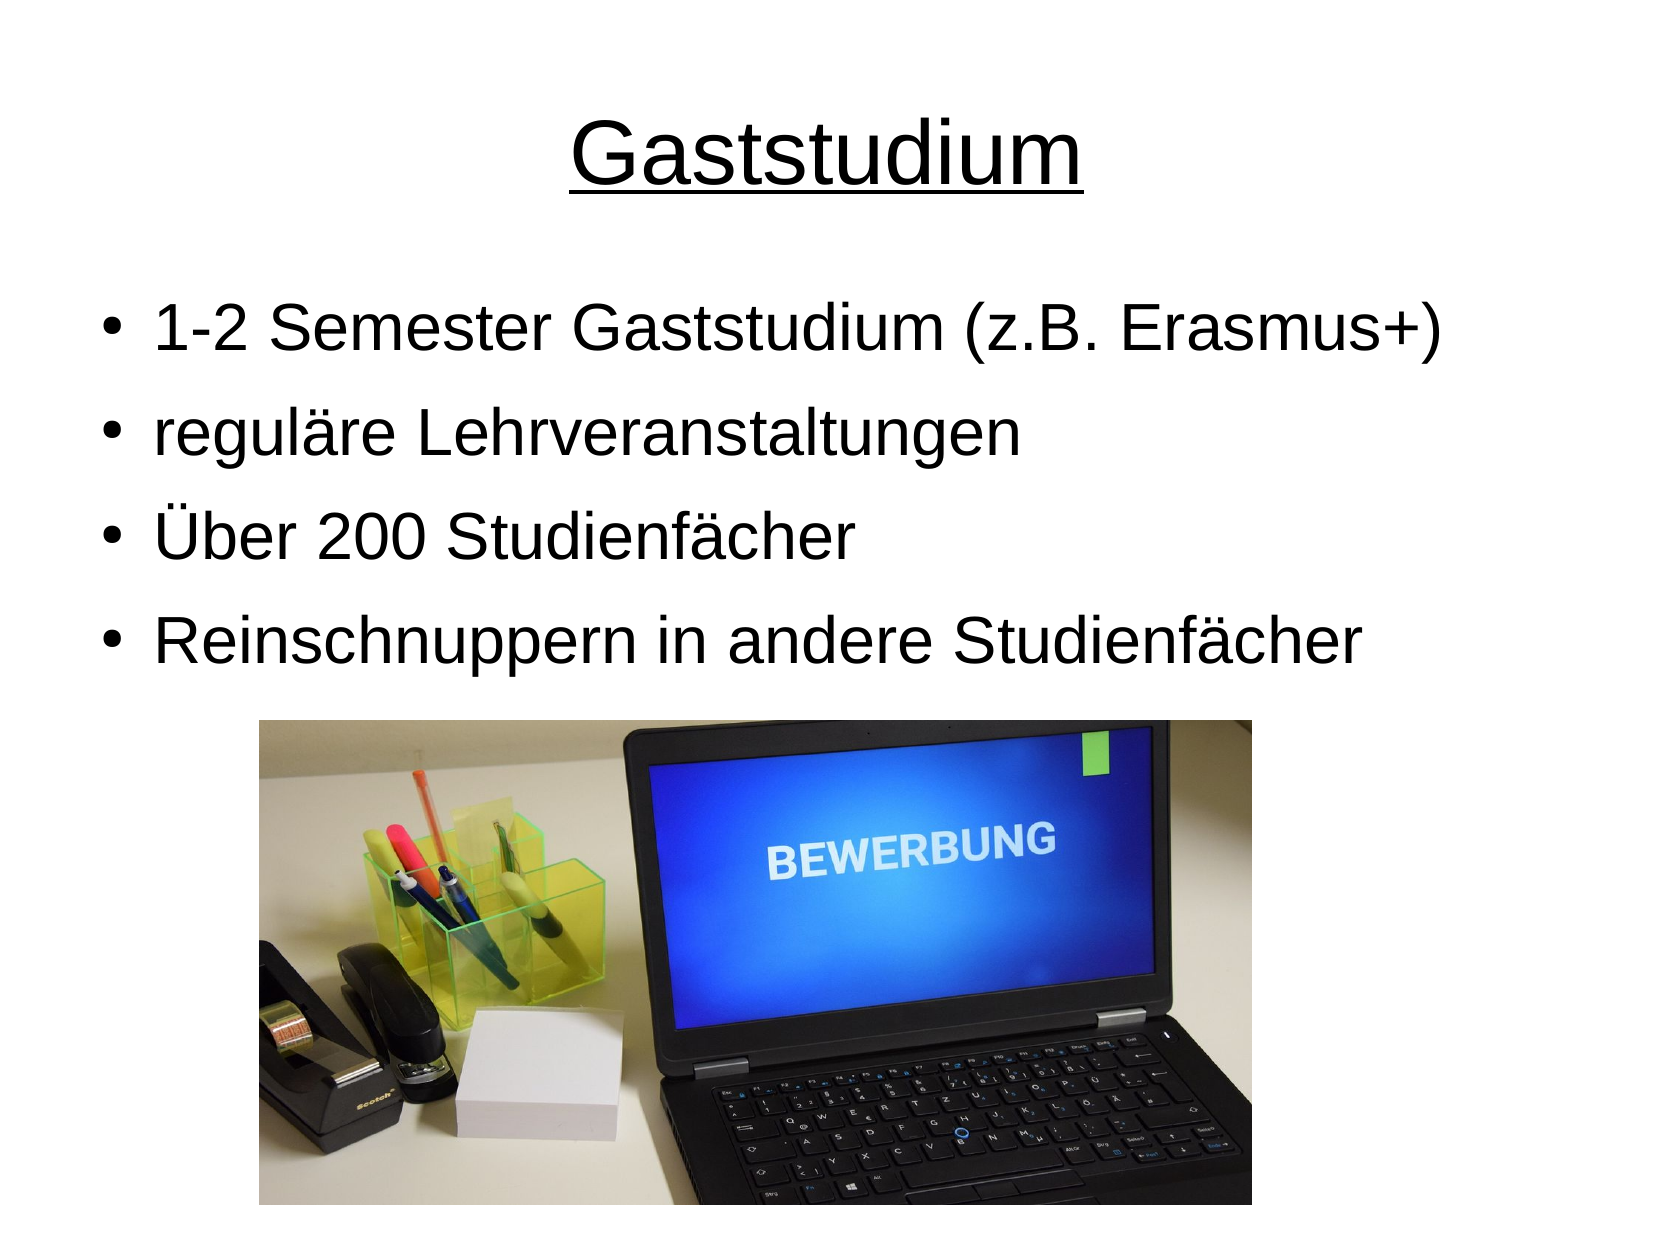

# Gaststudium
1-2 Semester Gaststudium (z.B. Erasmus+)
reguläre Lehrveranstaltungen
Über 200 Studienfächer
Reinschnuppern in andere Studienfächer